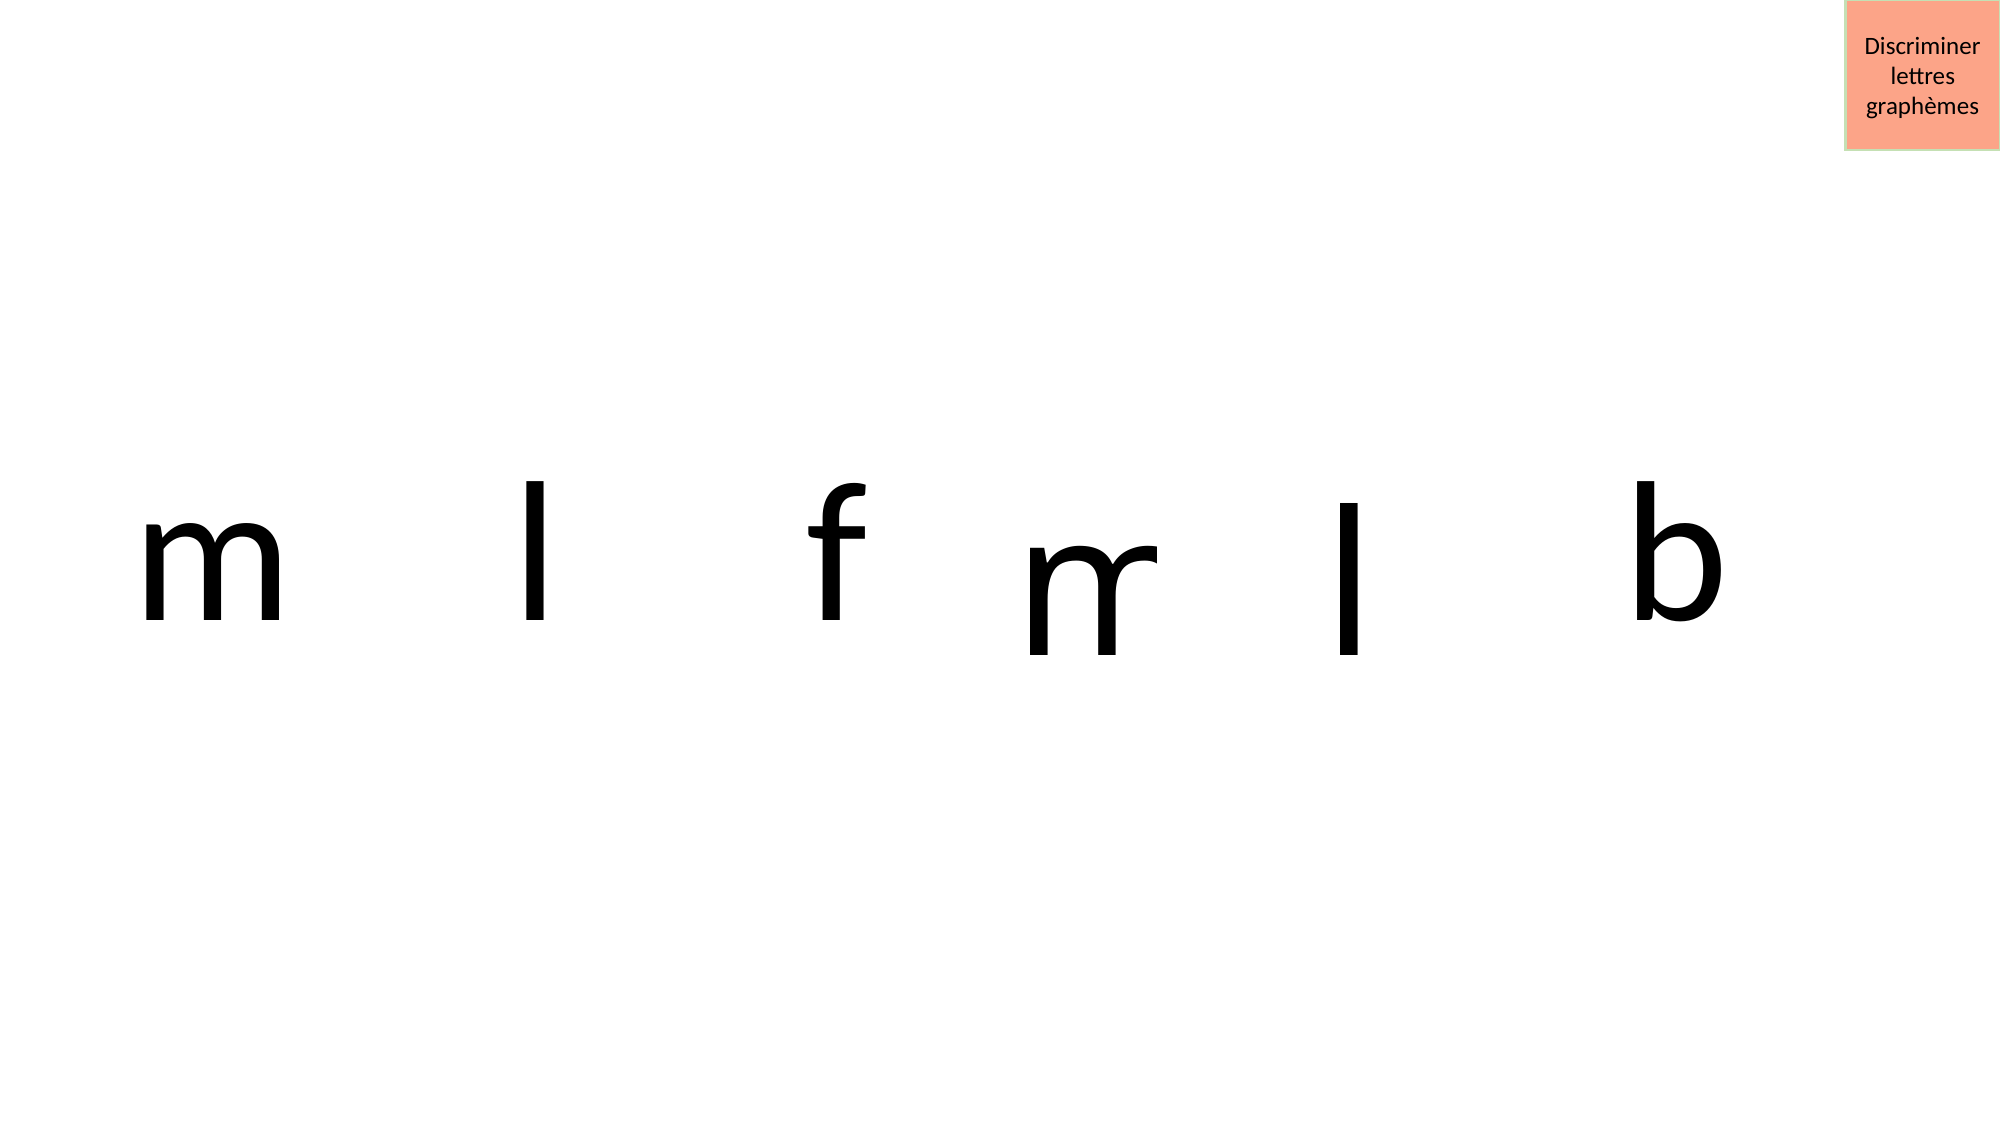

Discriminer lettres graphèmes
m
l
f
b
m
l